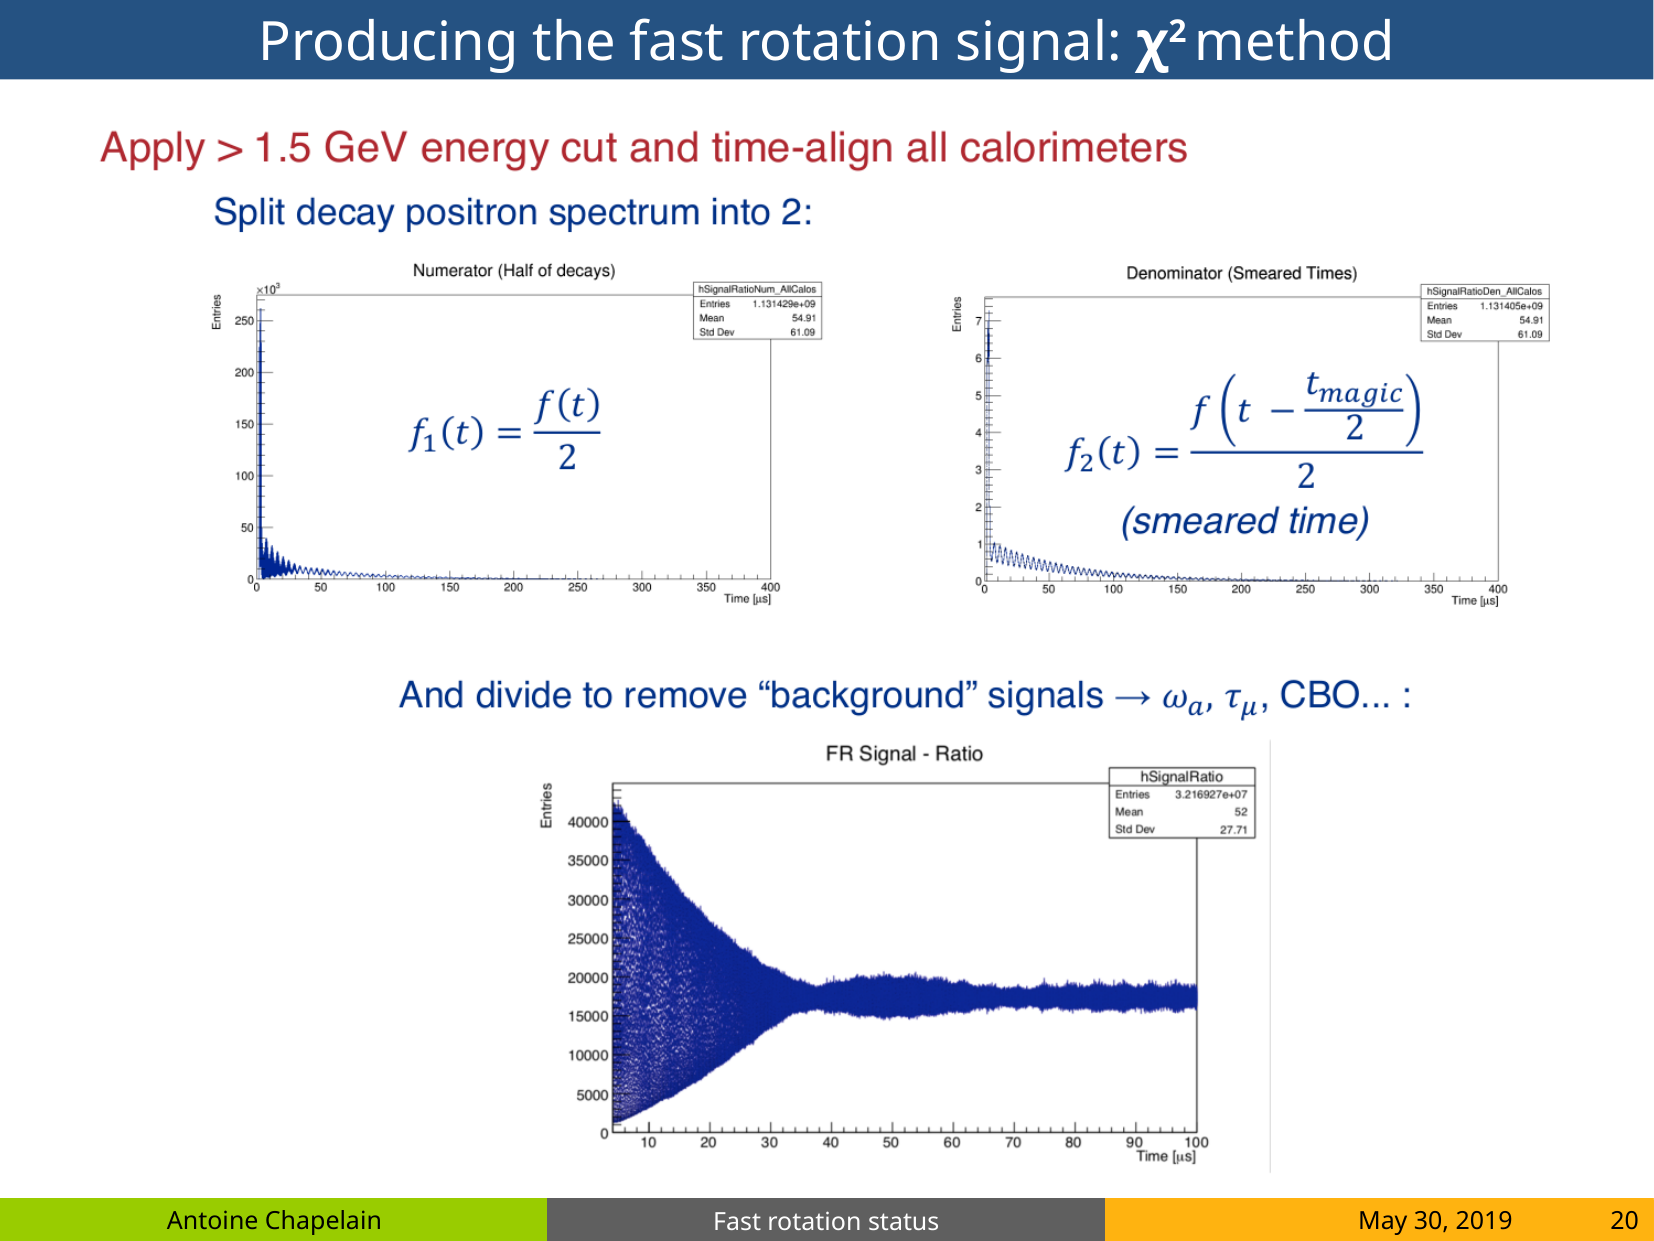

# Producing the fast rotation signal: χ2 method